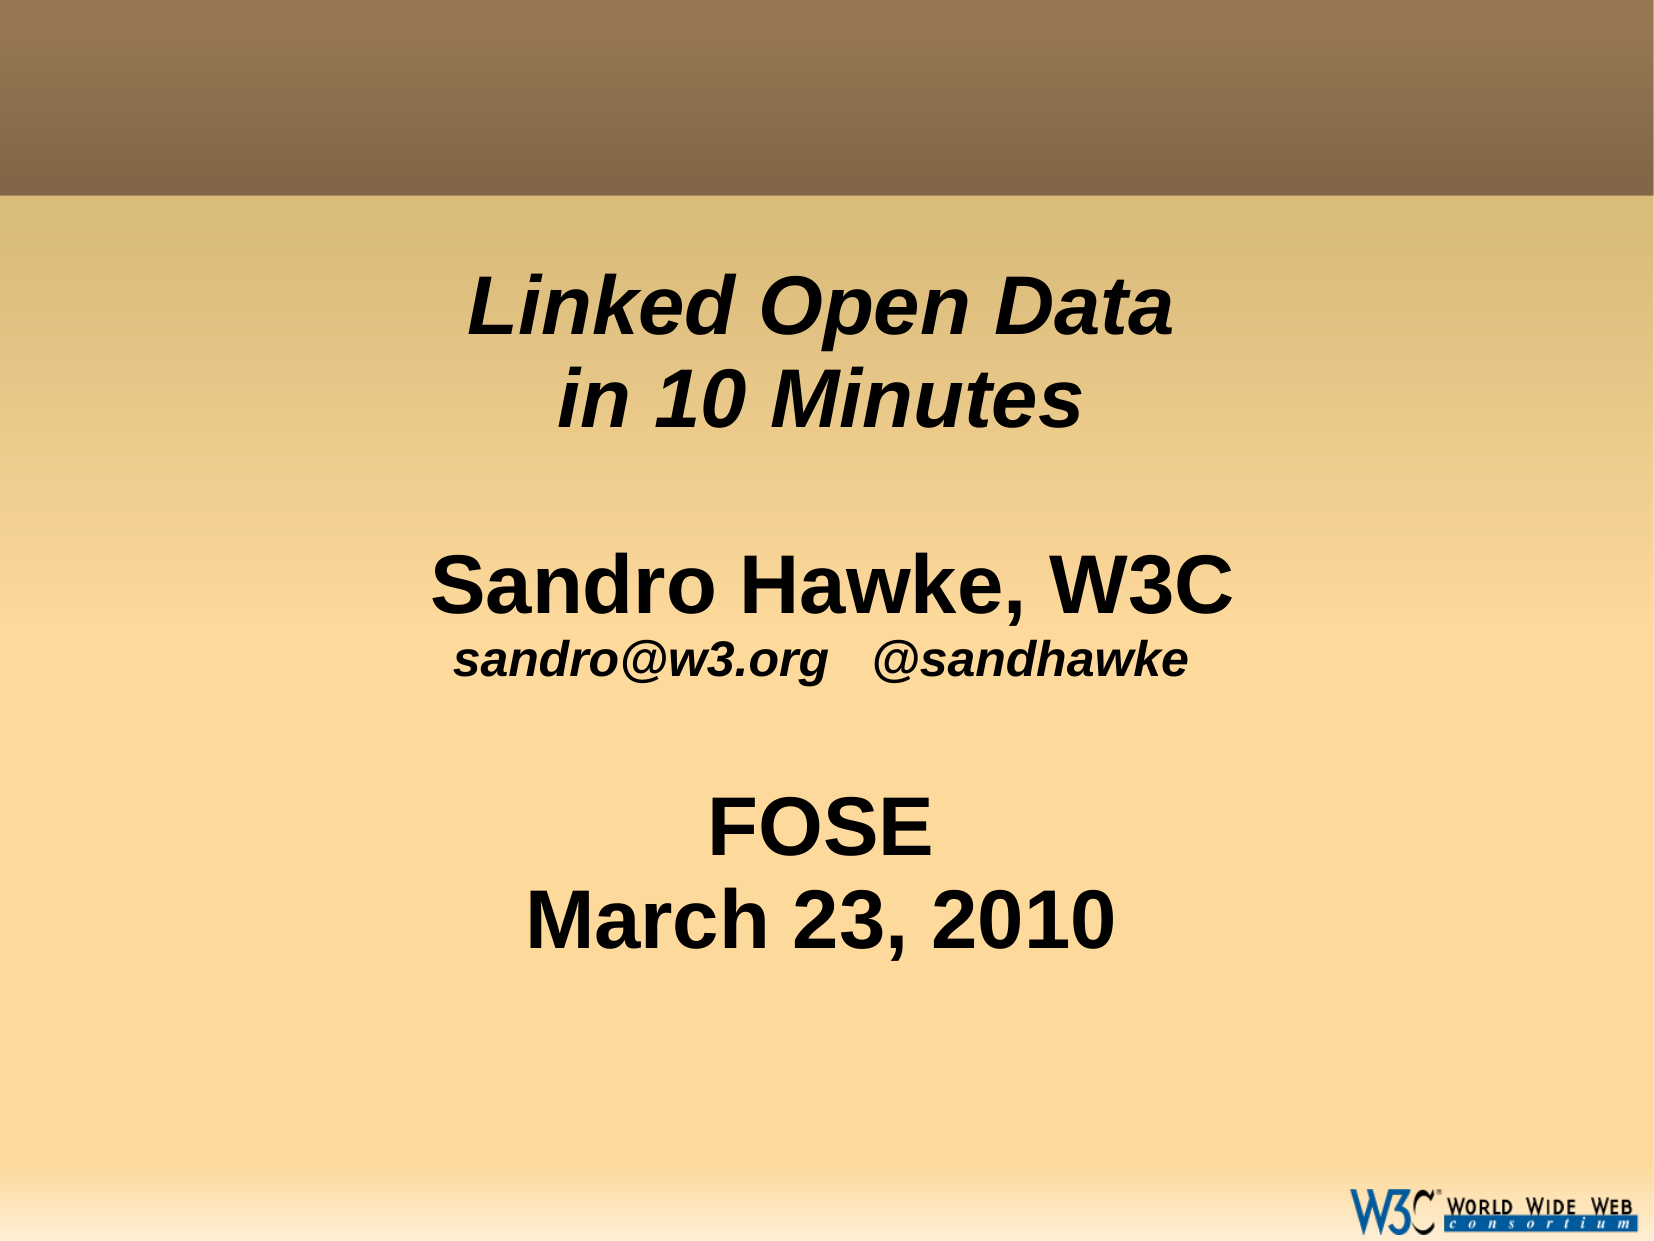

# Linked Open Data in 10 Minutes Sandro Hawke, W3C sandro@w3.org @sandhawke FOSE March 23, 2010